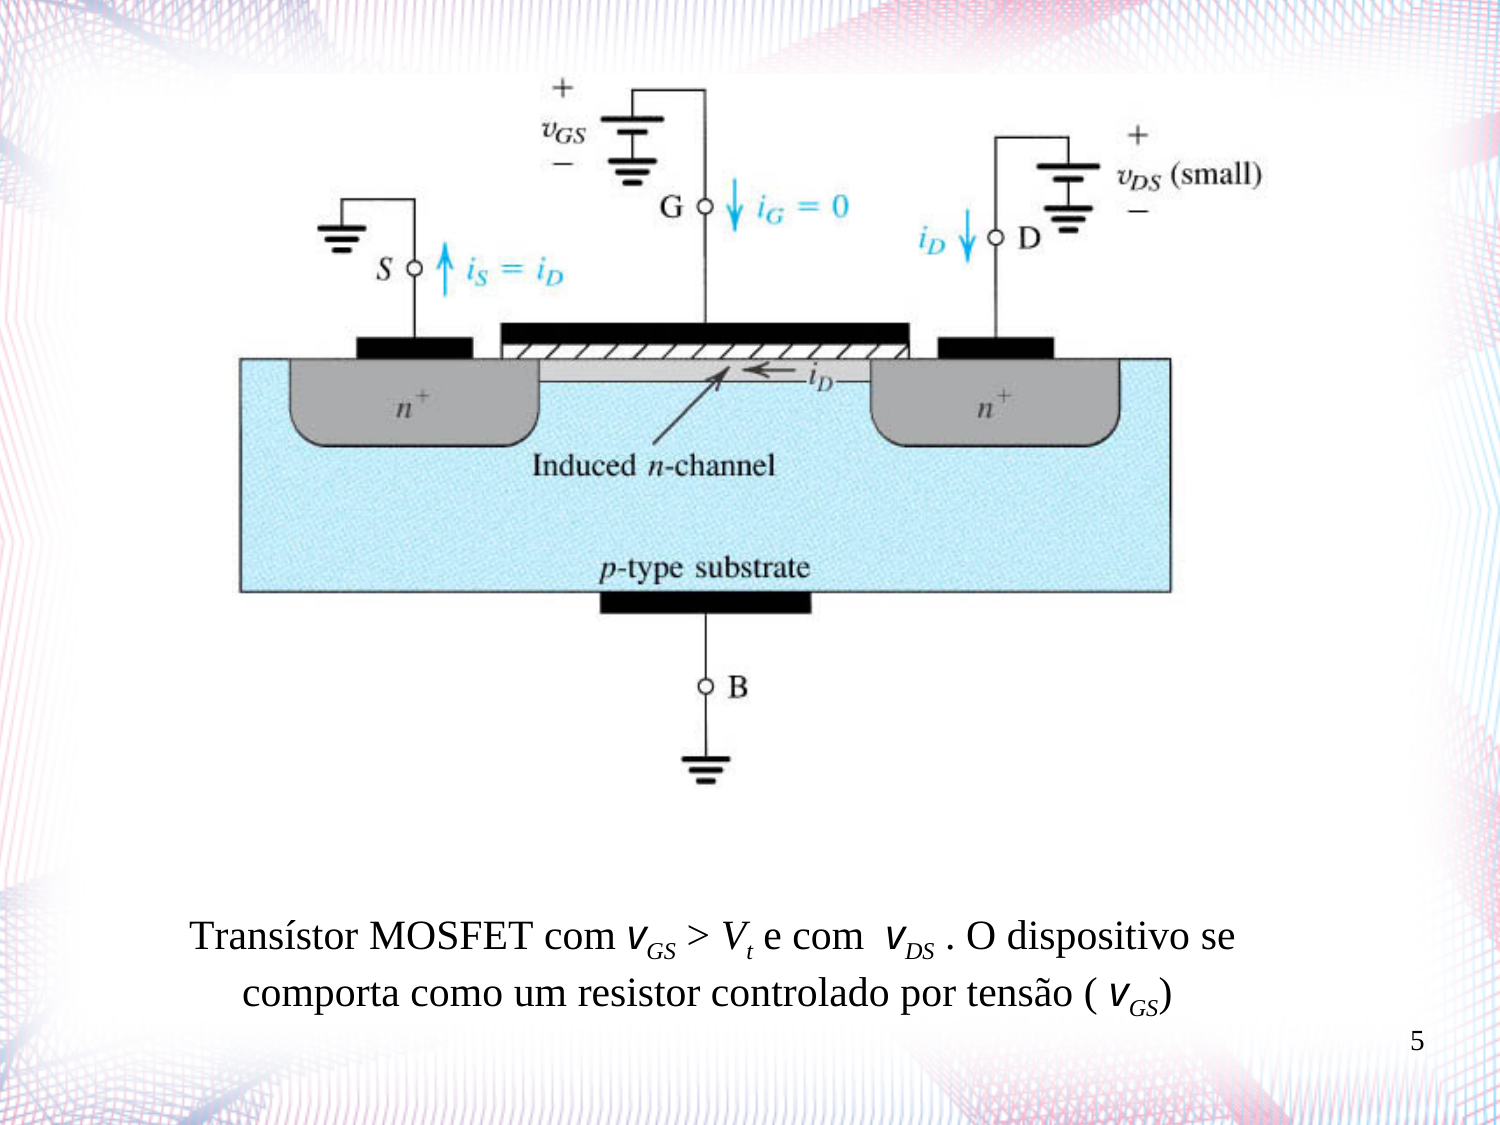

Transístor MOSFET com vGS > Vt e com vDS . O dispositivo se comporta como um resistor controlado por tensão ( vGS)
5